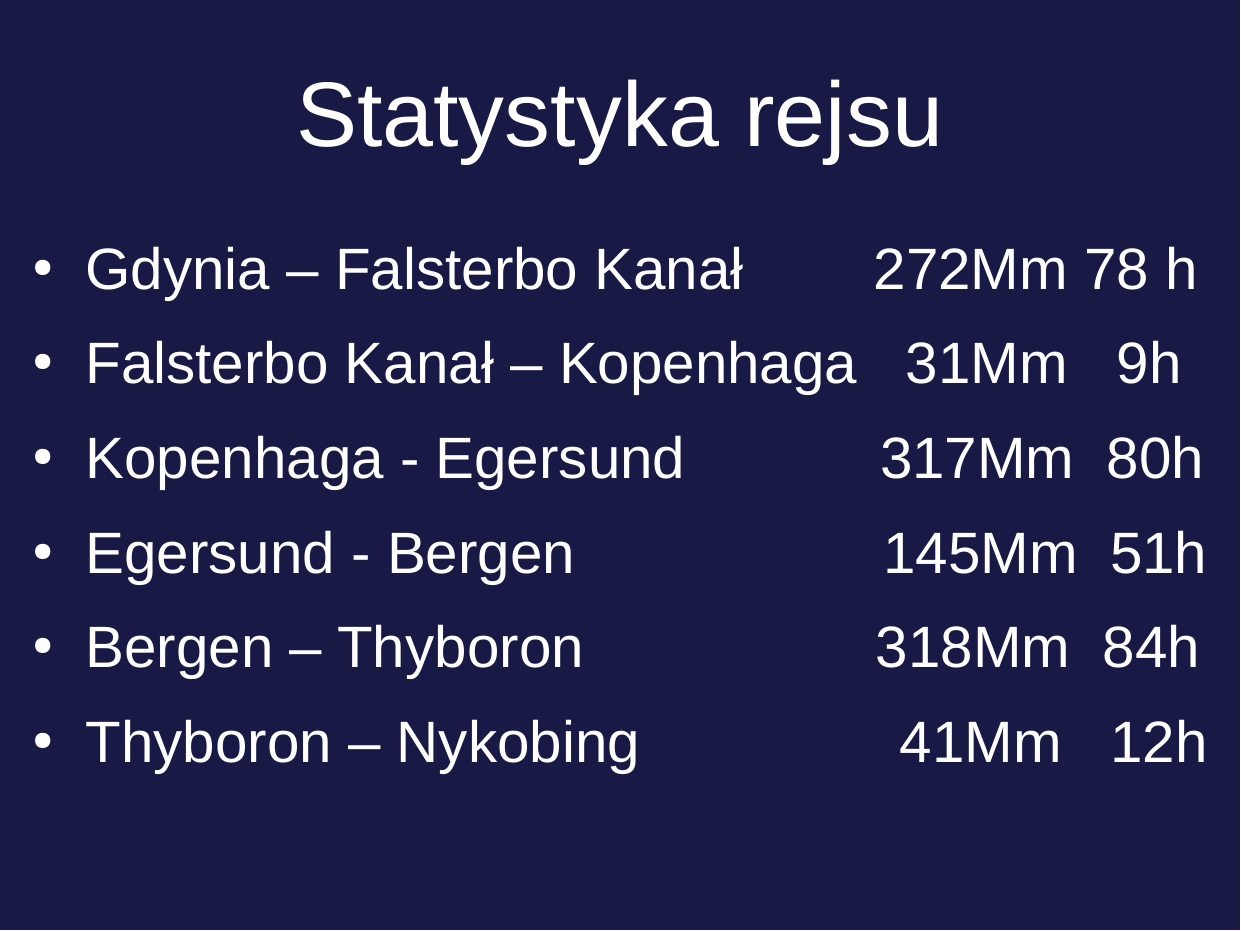

# Statystyka rejsu
Gdynia – Falsterbo Kanał 272Mm 78 h
Falsterbo Kanał – Kopenhaga 31Mm 9h
Kopenhaga - Egersund 317Mm 80h
Egersund - Bergen 145Mm 51h
Bergen – Thyboron 318Mm 84h
Thyboron – Nykobing 41Mm 12h